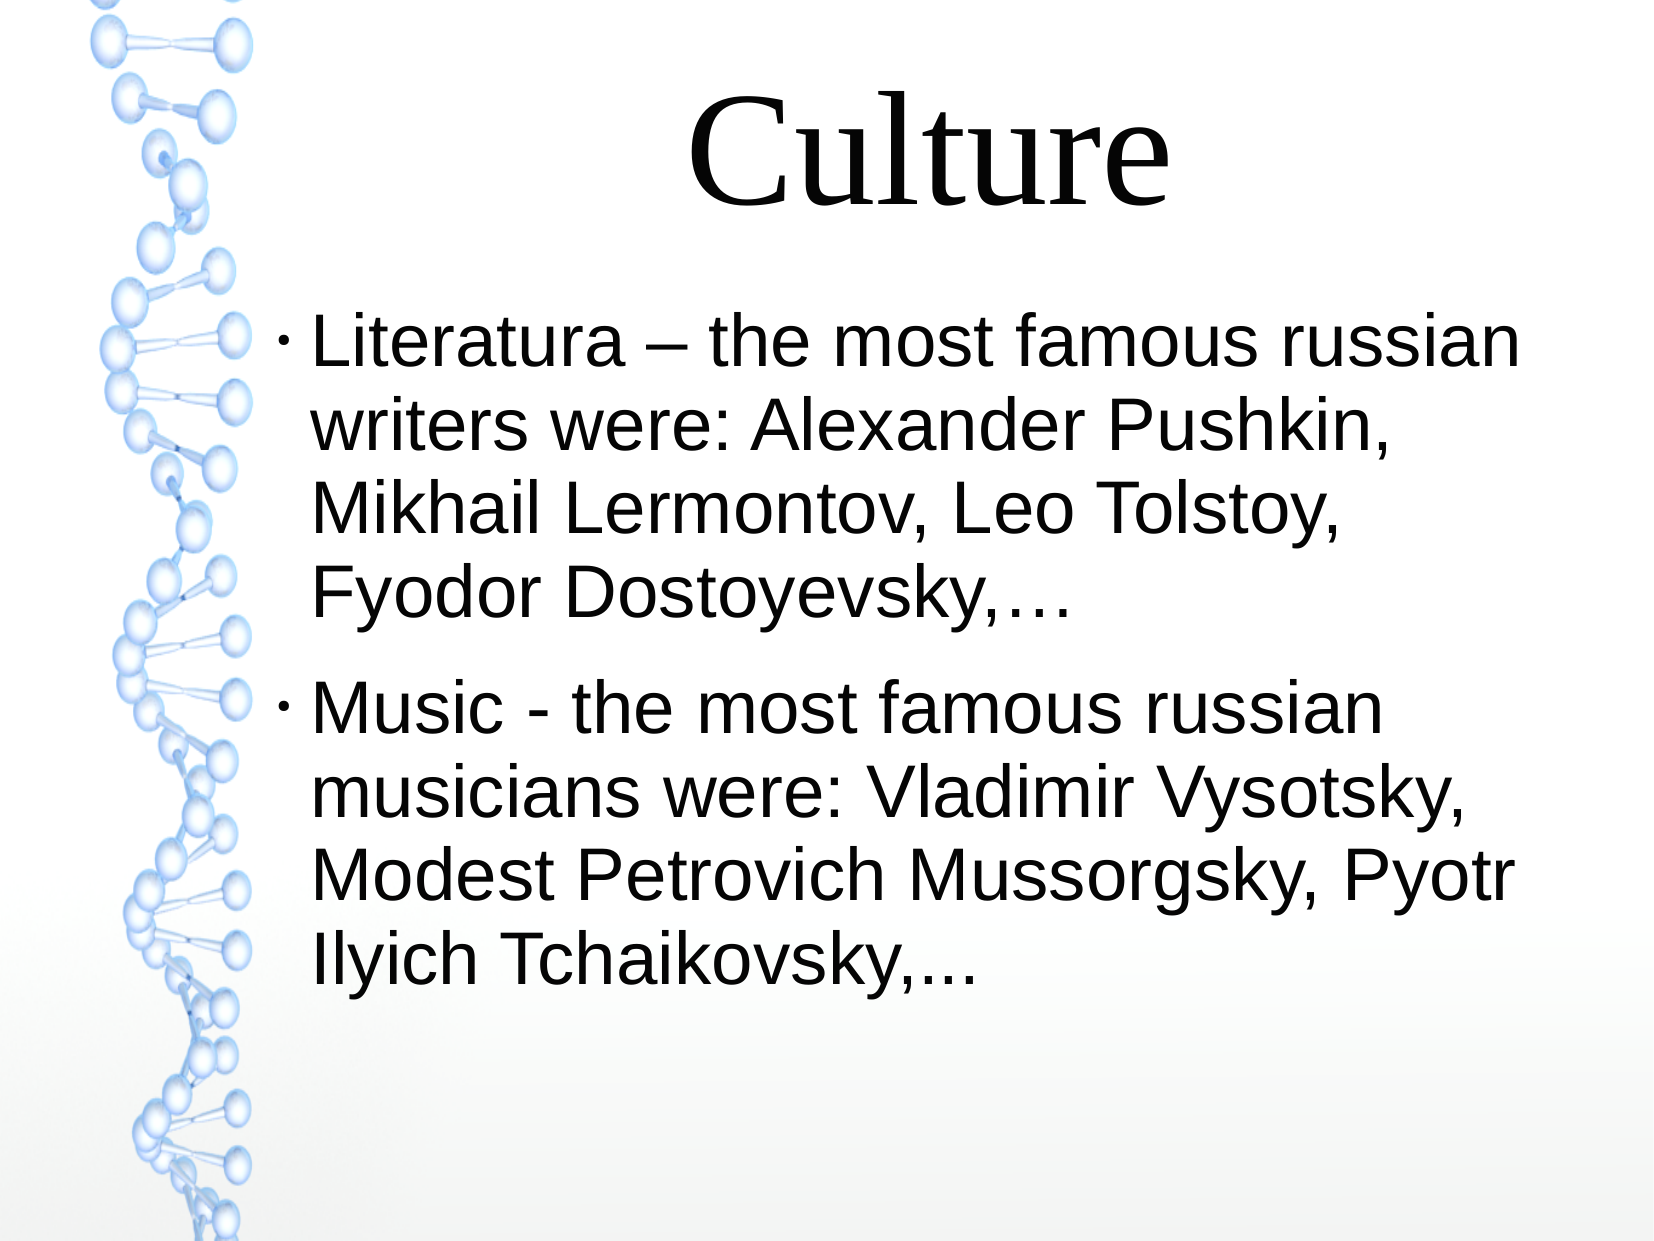

# Culture
Literatura – the most famous russian writers were: Alexander Pushkin, Mikhail Lermontov, Leo Tolstoy, Fyodor Dostoyevsky,…
Music - the most famous russian musicians were: Vladimir Vysotsky, Modest Petrovich Mussorgsky, Pyotr Ilyich Tchaikovsky,...